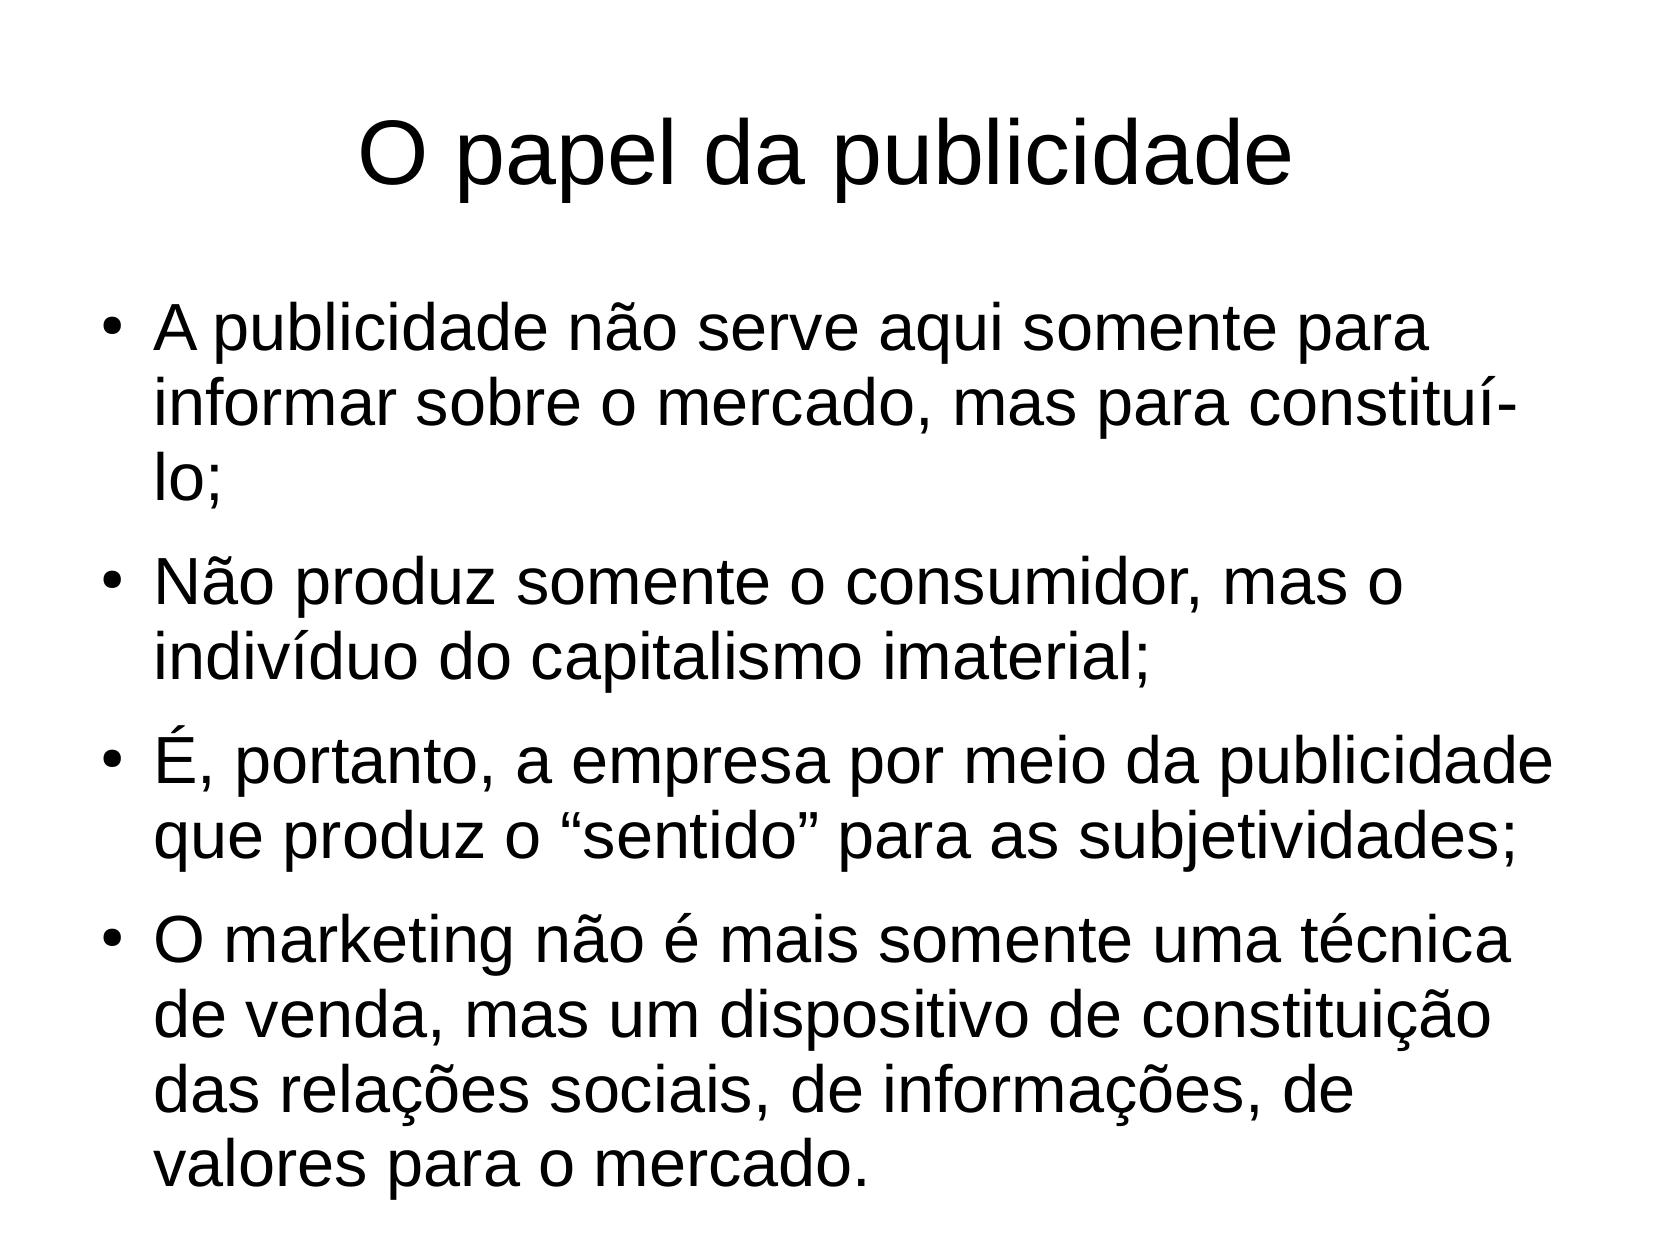

# O papel da publicidade
A publicidade não serve aqui somente para informar sobre o mercado, mas para constituí-lo;
Não produz somente o consumidor, mas o indivíduo do capitalismo imaterial;
É, portanto, a empresa por meio da publicidade que produz o “sentido” para as subjetividades;
O marketing não é mais somente uma técnica de venda, mas um dispositivo de constituição das relações sociais, de informações, de valores para o mercado.